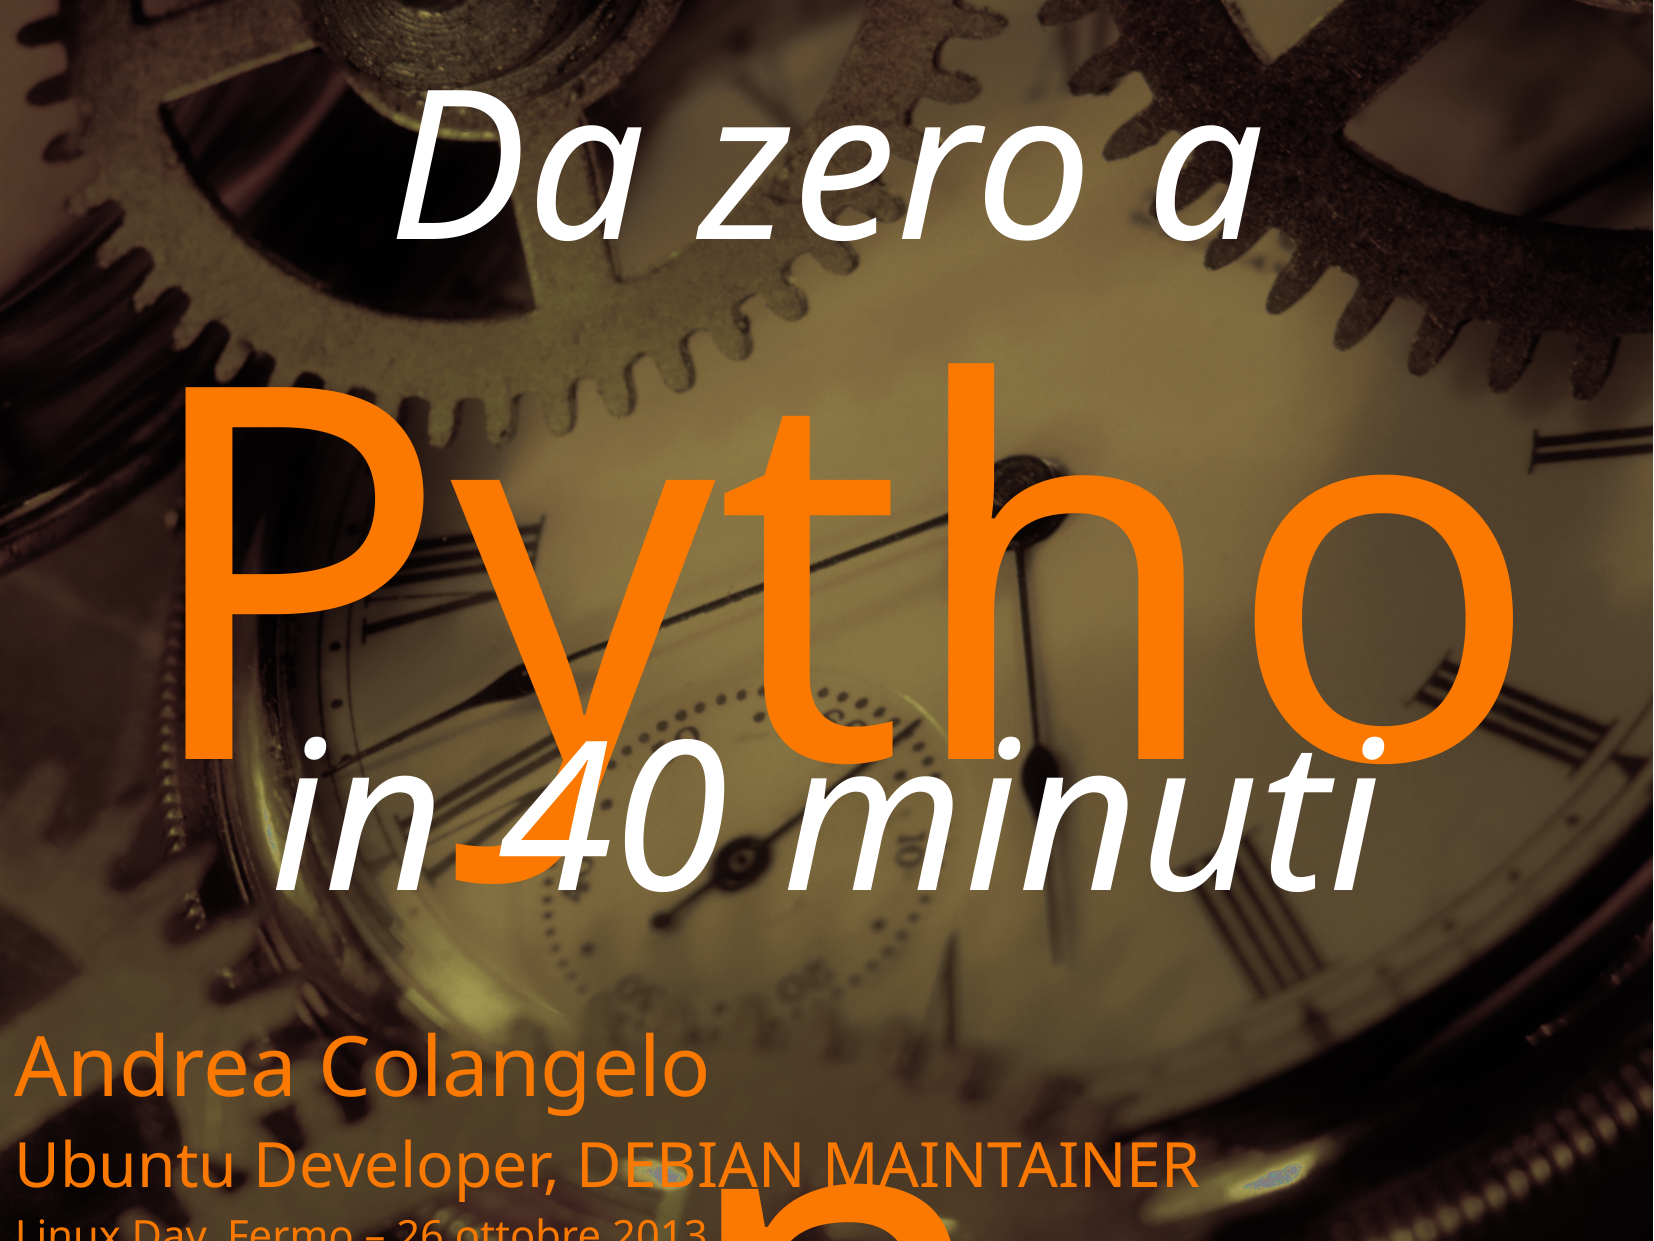

Da zero a
Python
in 40 minuti
Andrea Colangelo
Ubuntu Developer, DEBIAN MAINTAINER
Linux Day, Fermo – 26 ottobre 2013